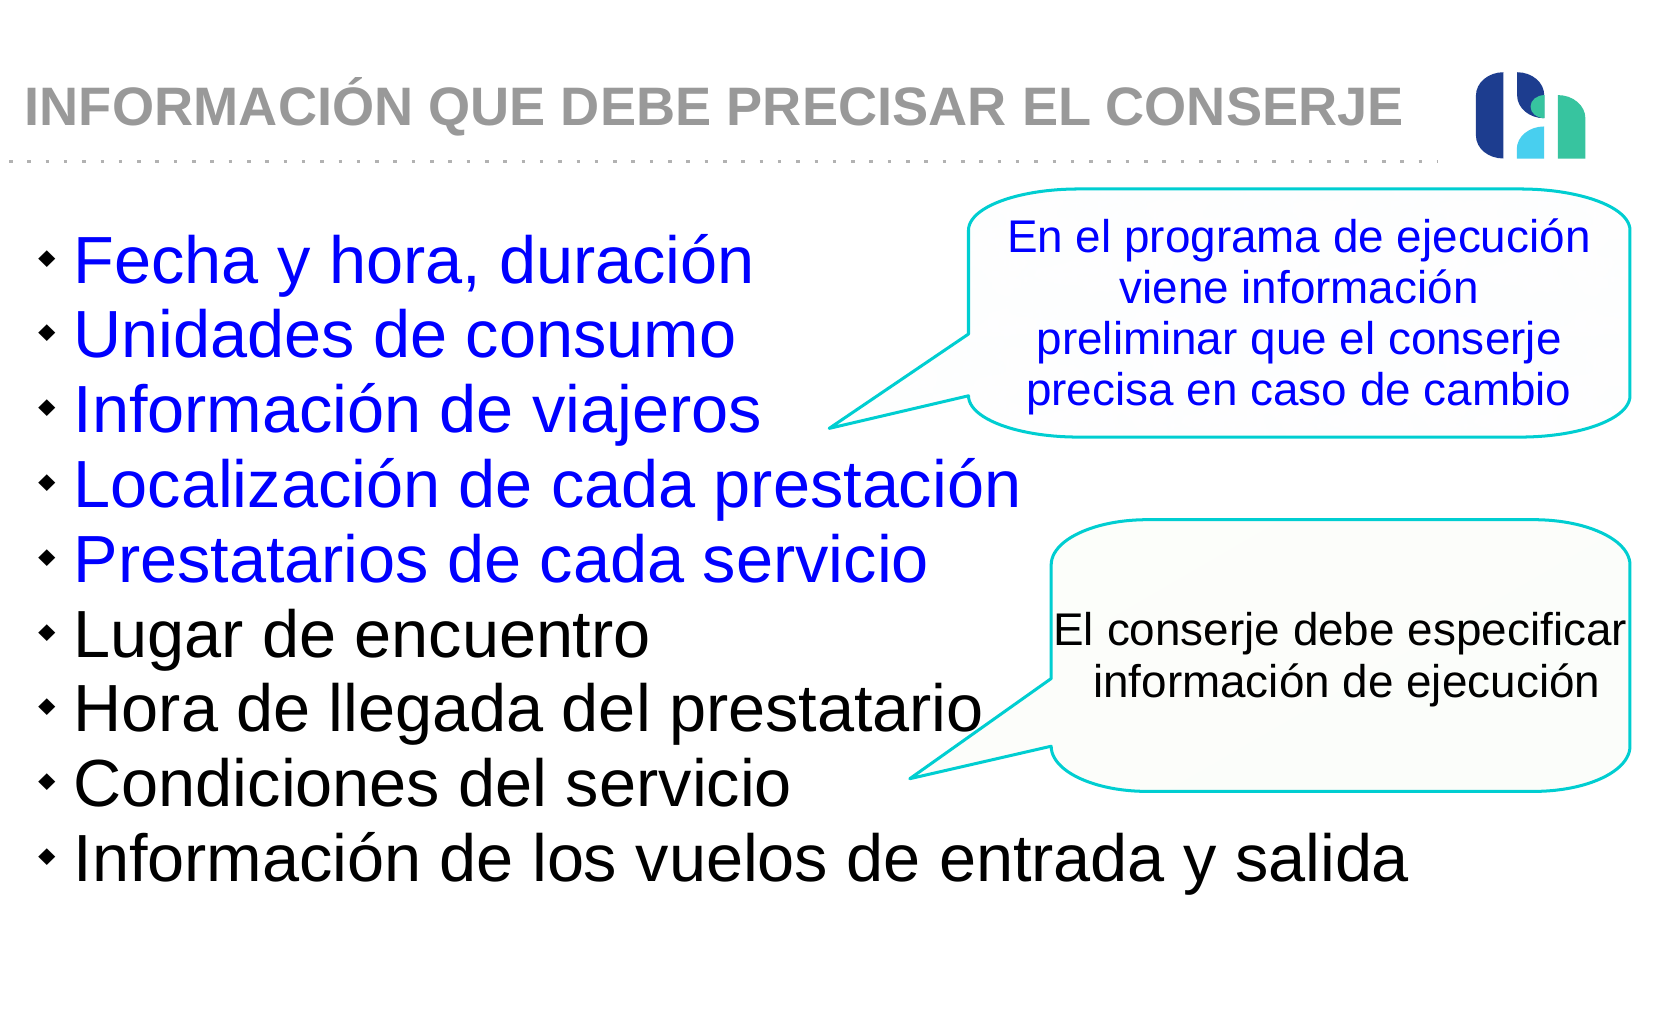

INFORMACIÓN QUE DEBE PRECISAR EL CONSERJE
En el programa de ejecución
viene información
preliminar que el conserje
precisa en caso de cambio
Fecha y hora, duración
Unidades de consumo
Información de viajeros
Localización de cada prestación
Prestatarios de cada servicio
Lugar de encuentro
Hora de llegada del prestatario
Condiciones del servicio
Información de los vuelos de entrada y salida
El conserje debe especificar
 información de ejecución